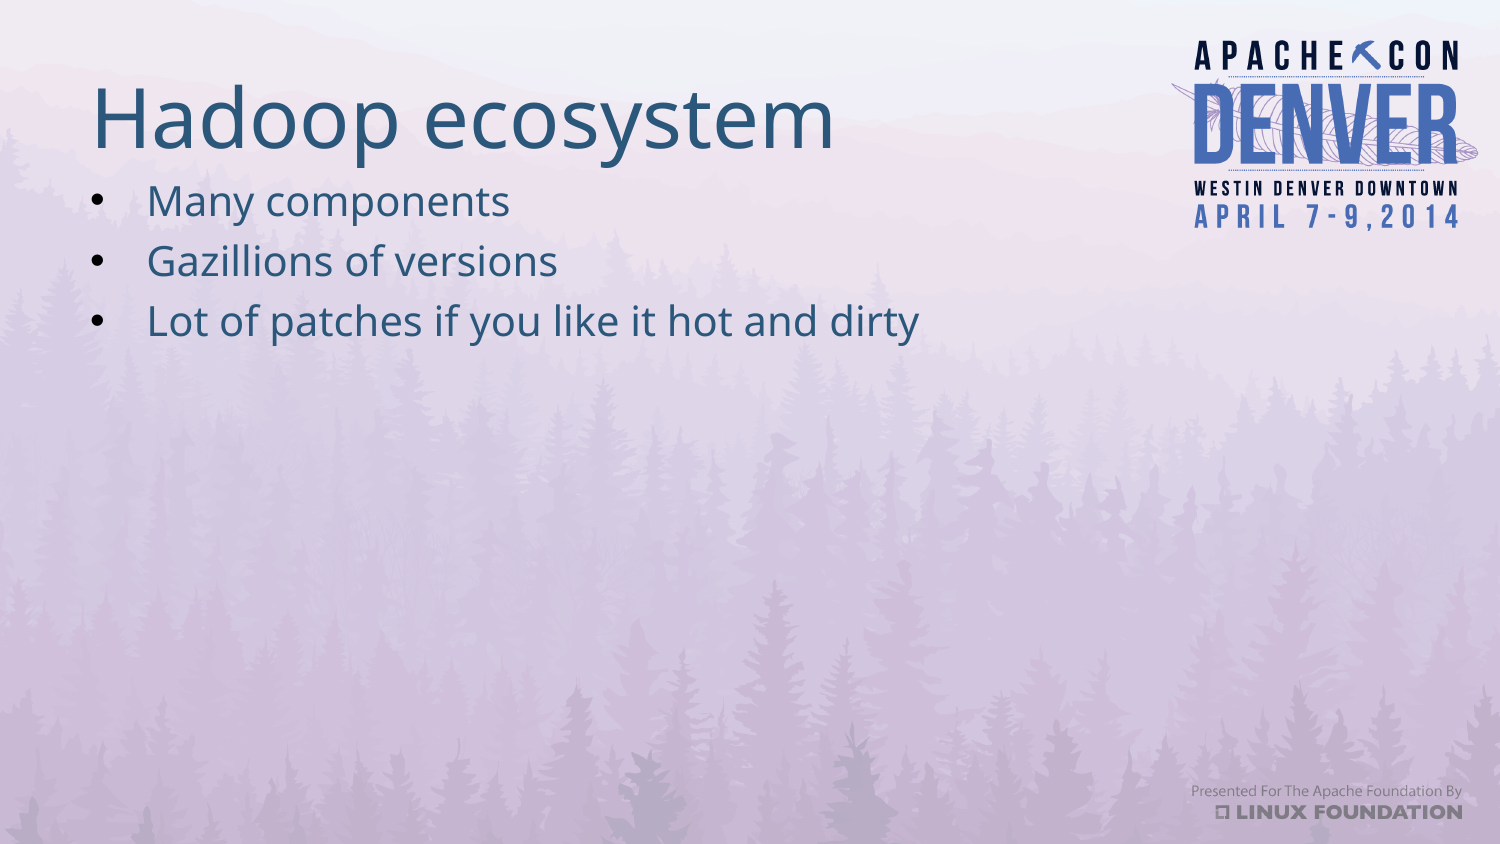

Hadoop ecosystem
Many components
Gazillions of versions
Lot of patches if you like it hot and dirty